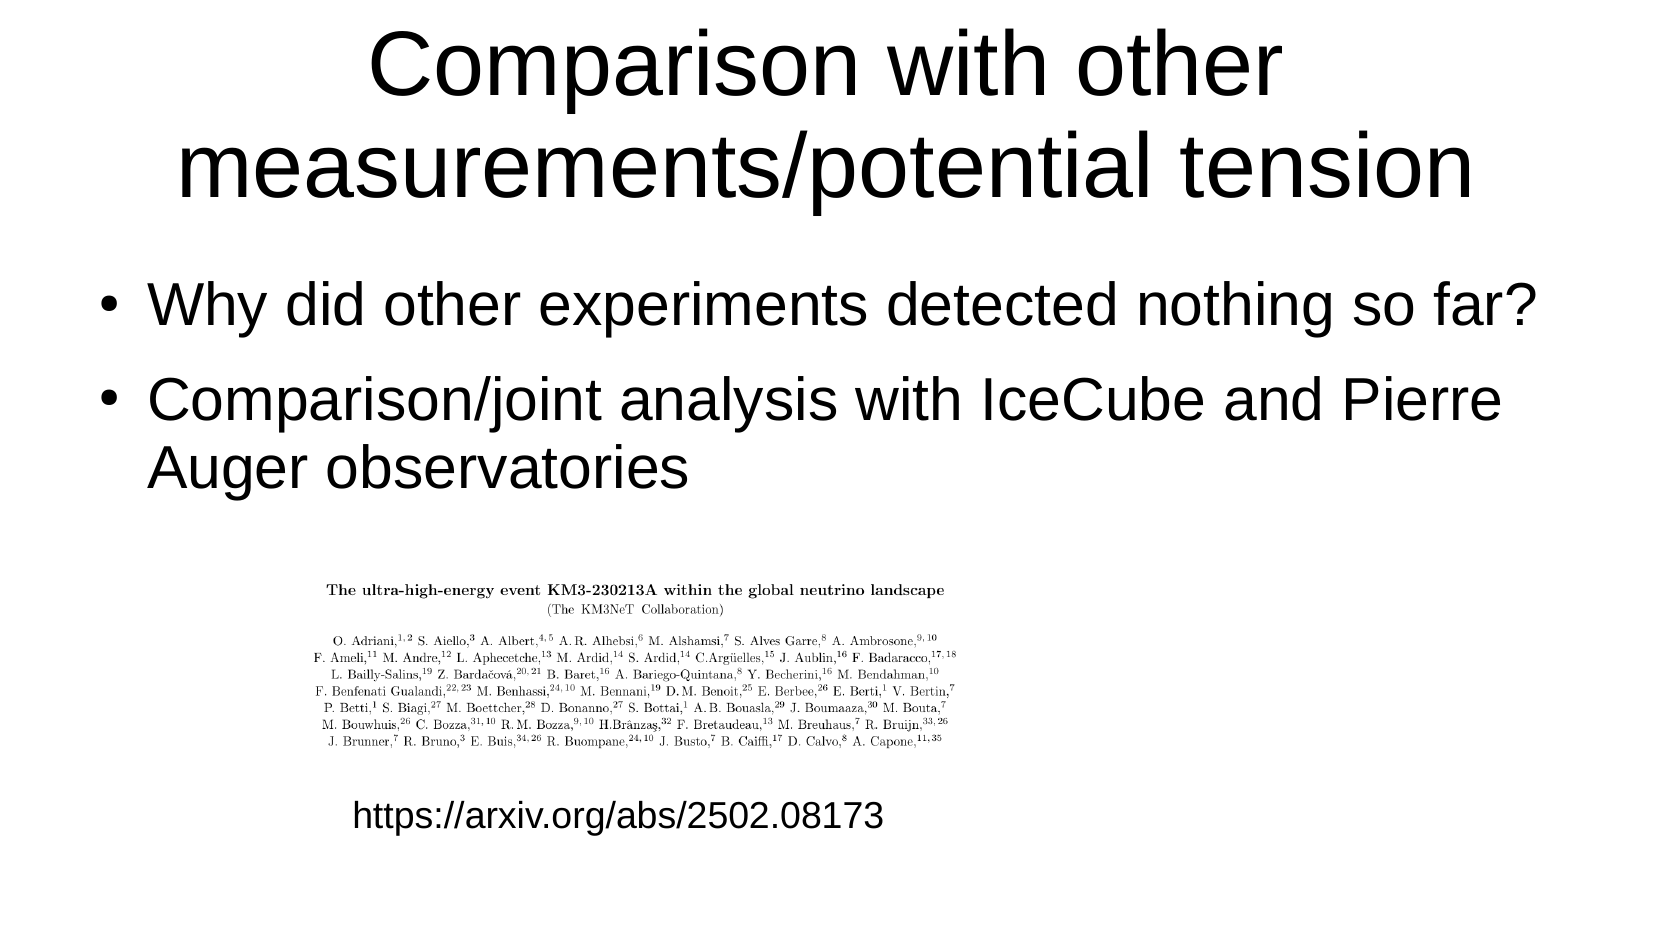

# Comparison with other measurements/potential tension
Why did other experiments detected nothing so far?
Comparison/joint analysis with IceCube and Pierre Auger observatories
https://arxiv.org/abs/2502.08173